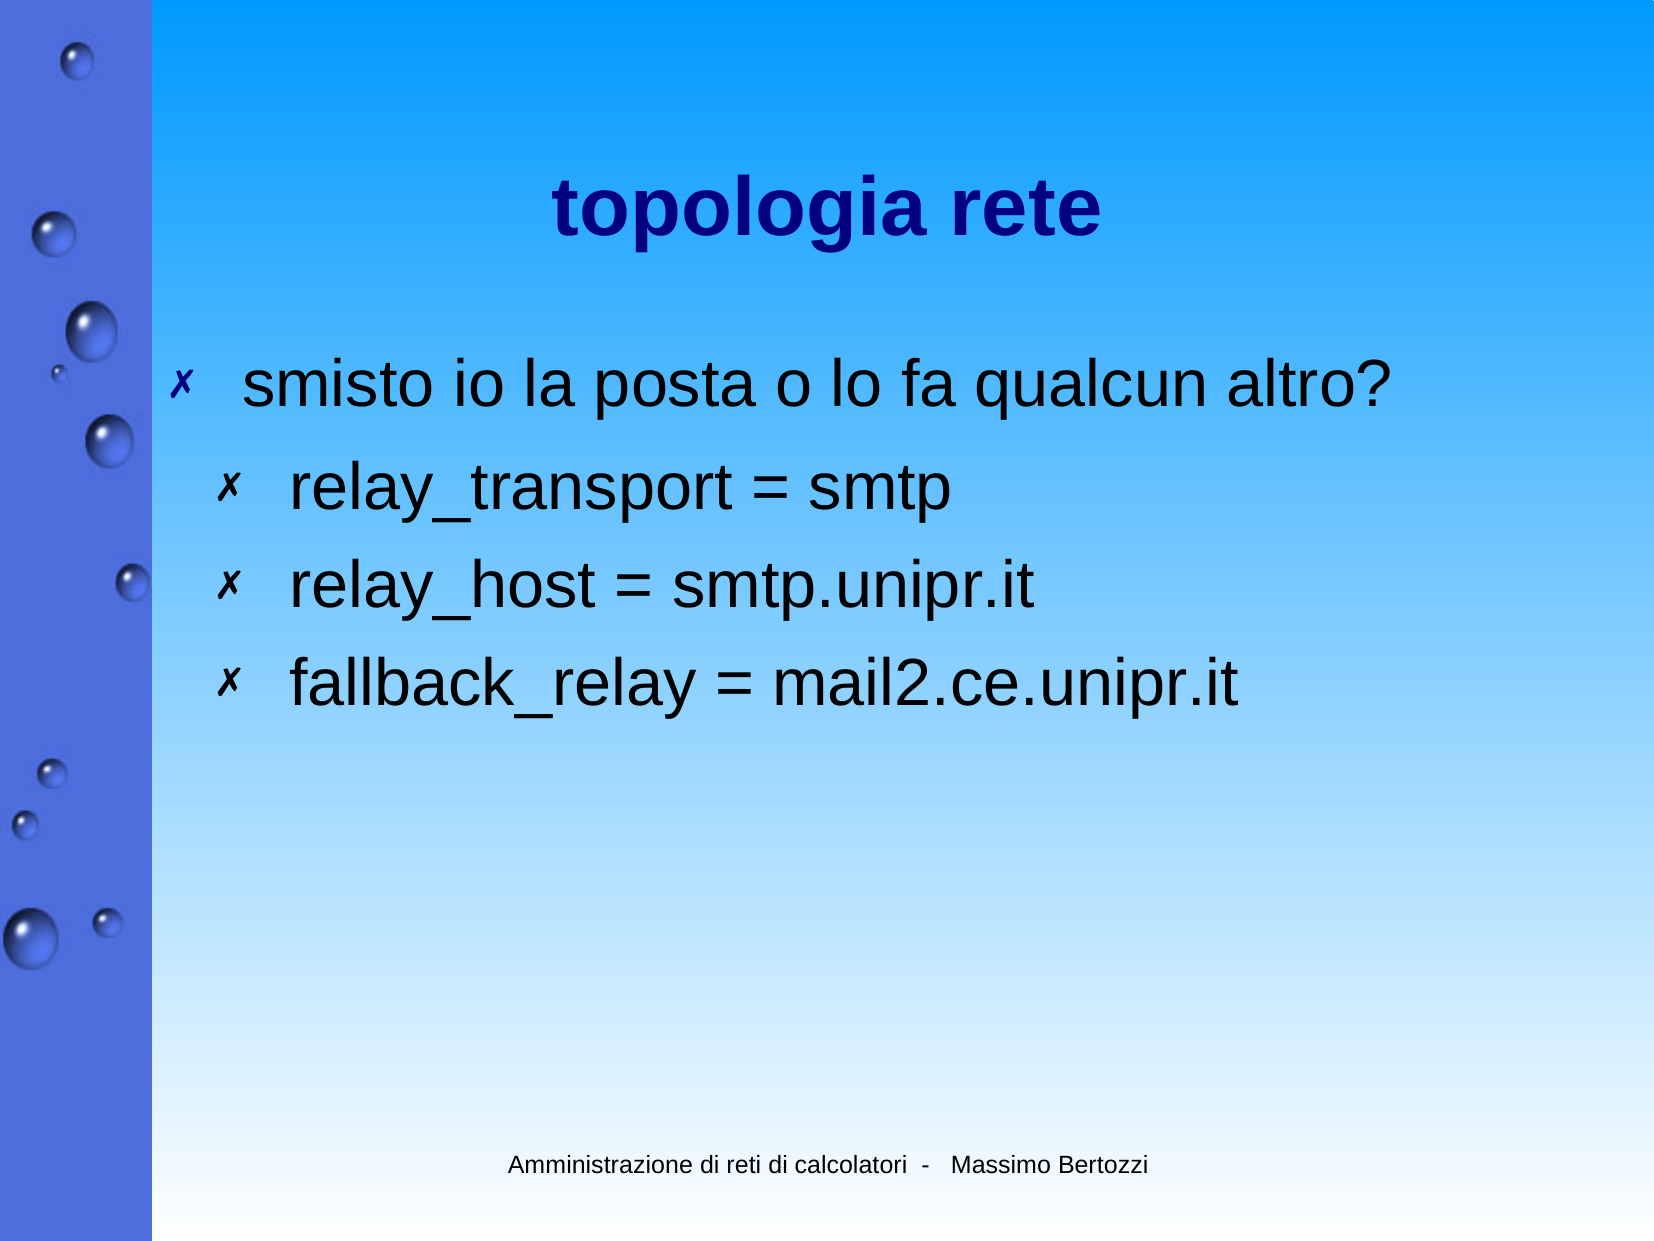

# topologia rete
smisto io la posta o lo fa qualcun altro?
relay_transport = smtp
relay_host = smtp.unipr.it
fallback_relay = mail2.ce.unipr.it